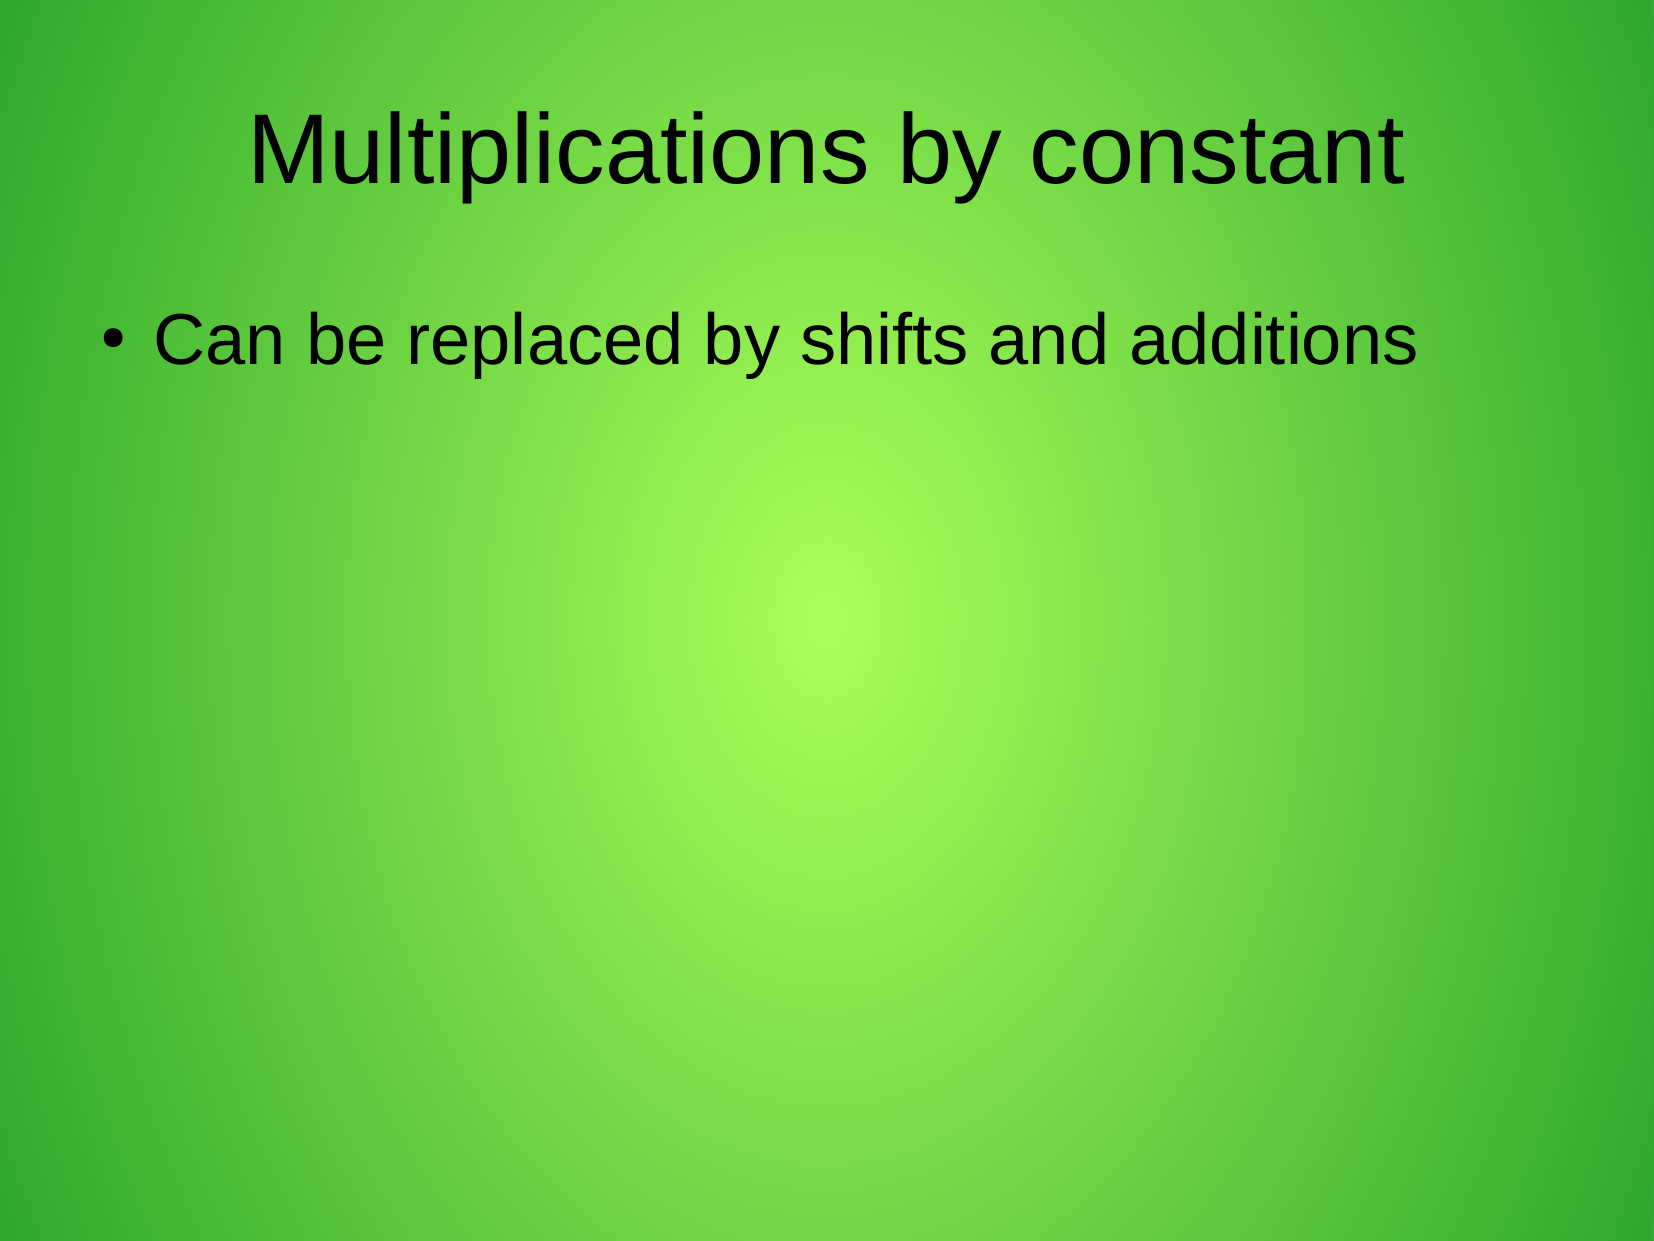

# Multiplications by constant
Can be replaced by shifts and additions